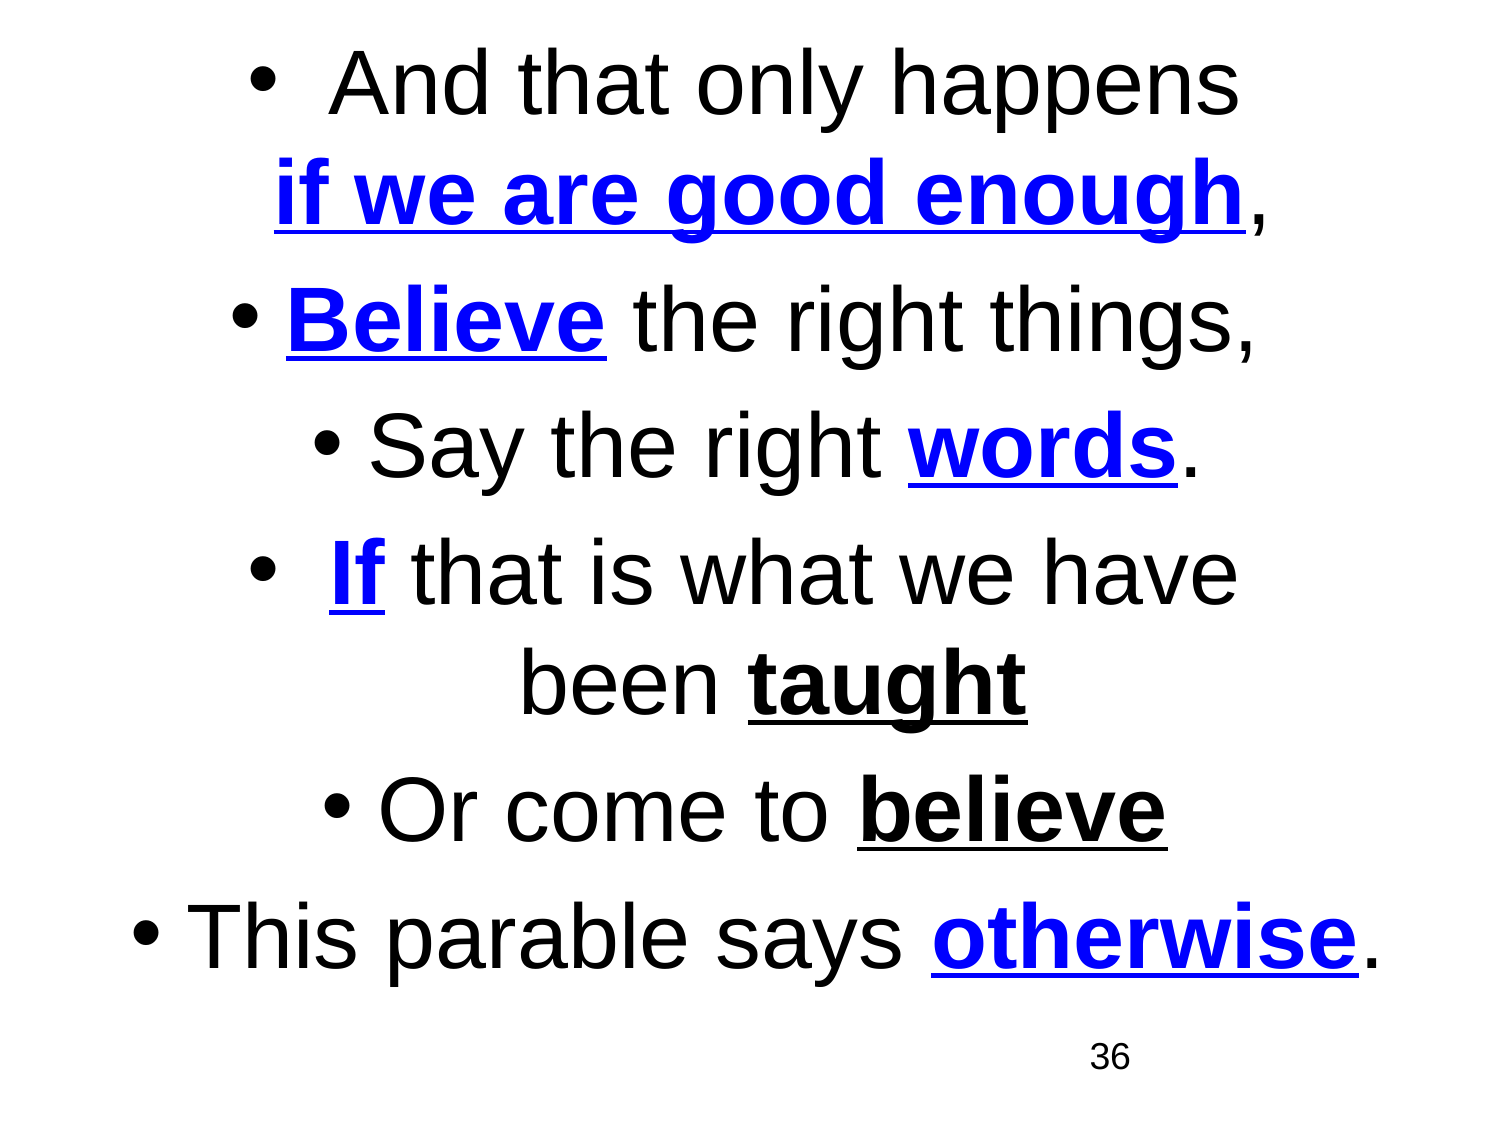

# And that only happens if we are good enough,
Believe the right things,
Say the right words.
 If that is what we have
been taught
Or come to believe
This parable says otherwise.
36